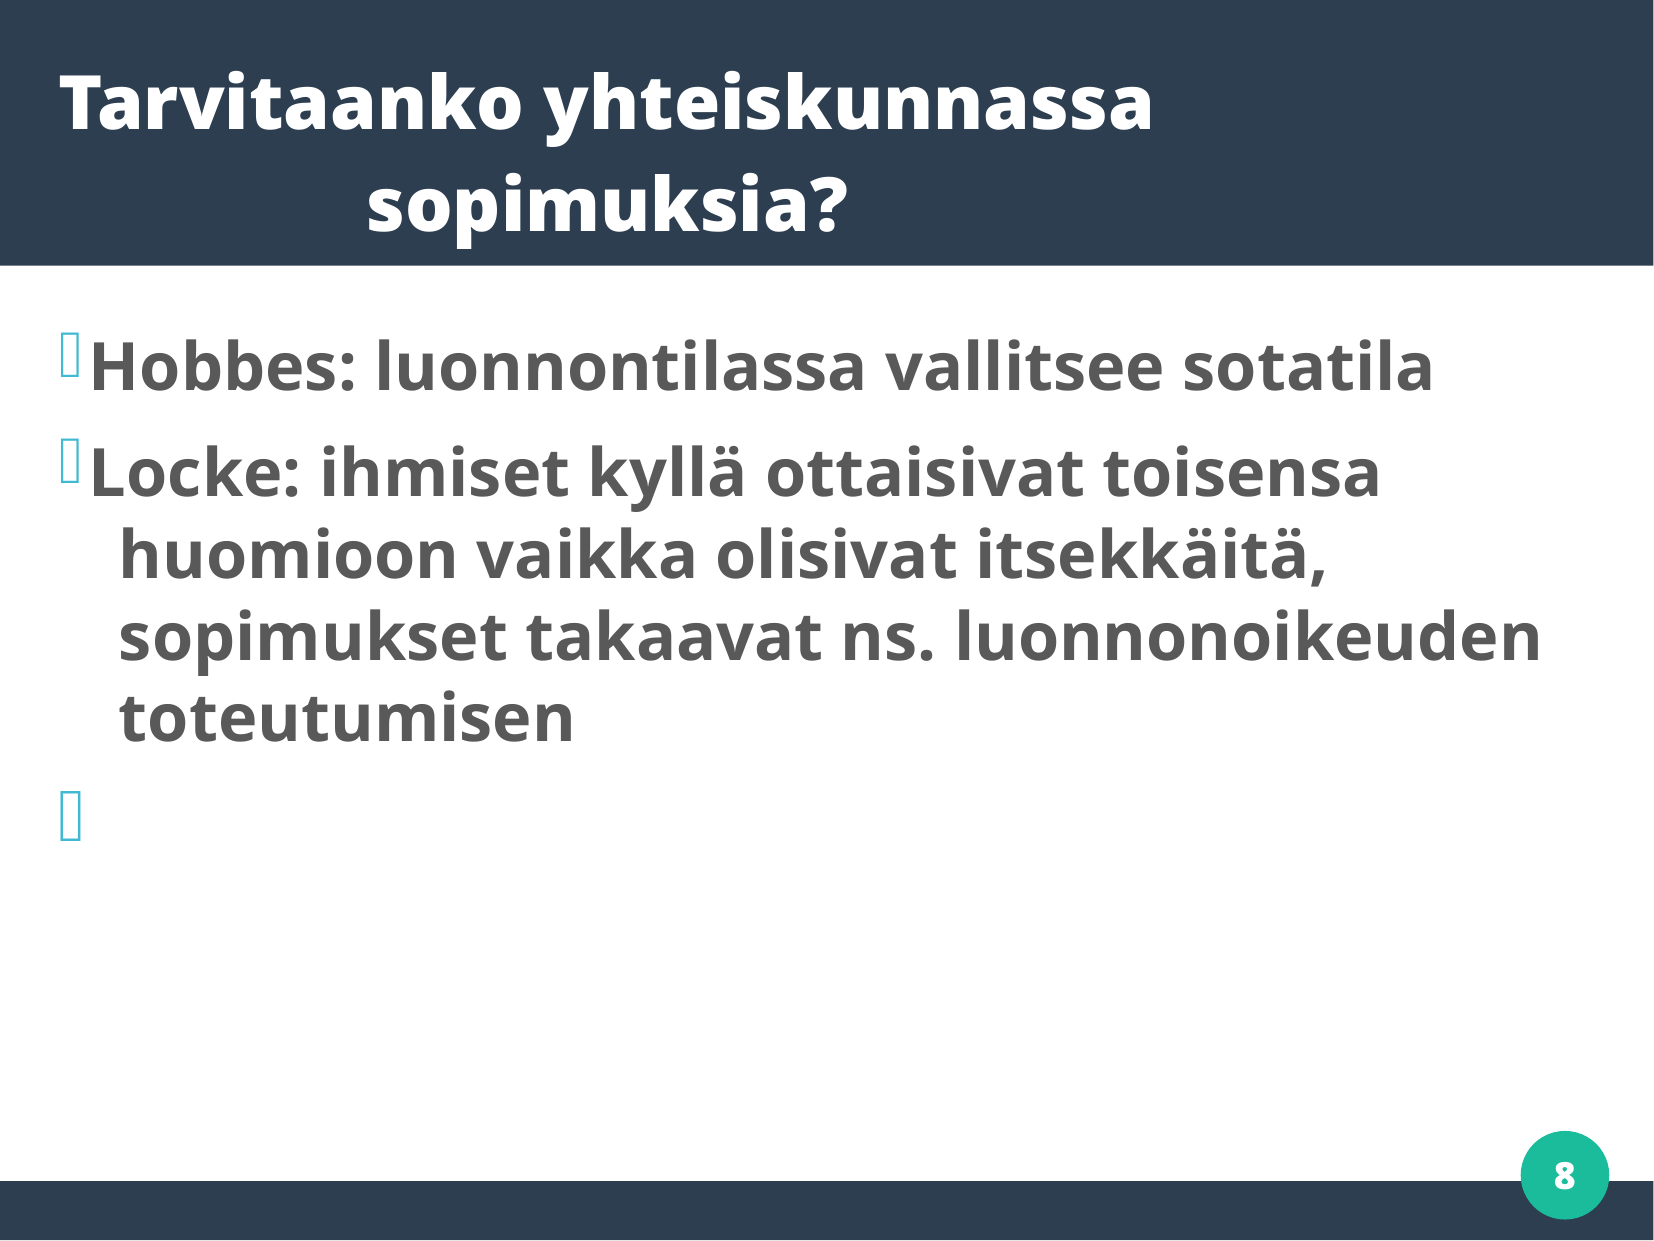

# Tarvitaanko yhteiskunnassa sopimuksia?
Hobbes: luonnontilassa vallitsee sotatila
Locke: ihmiset kyllä ottaisivat toisensa huomioon vaikka olisivat itsekkäitä, sopimukset takaavat ns. luonnonoikeuden toteutumisen
8